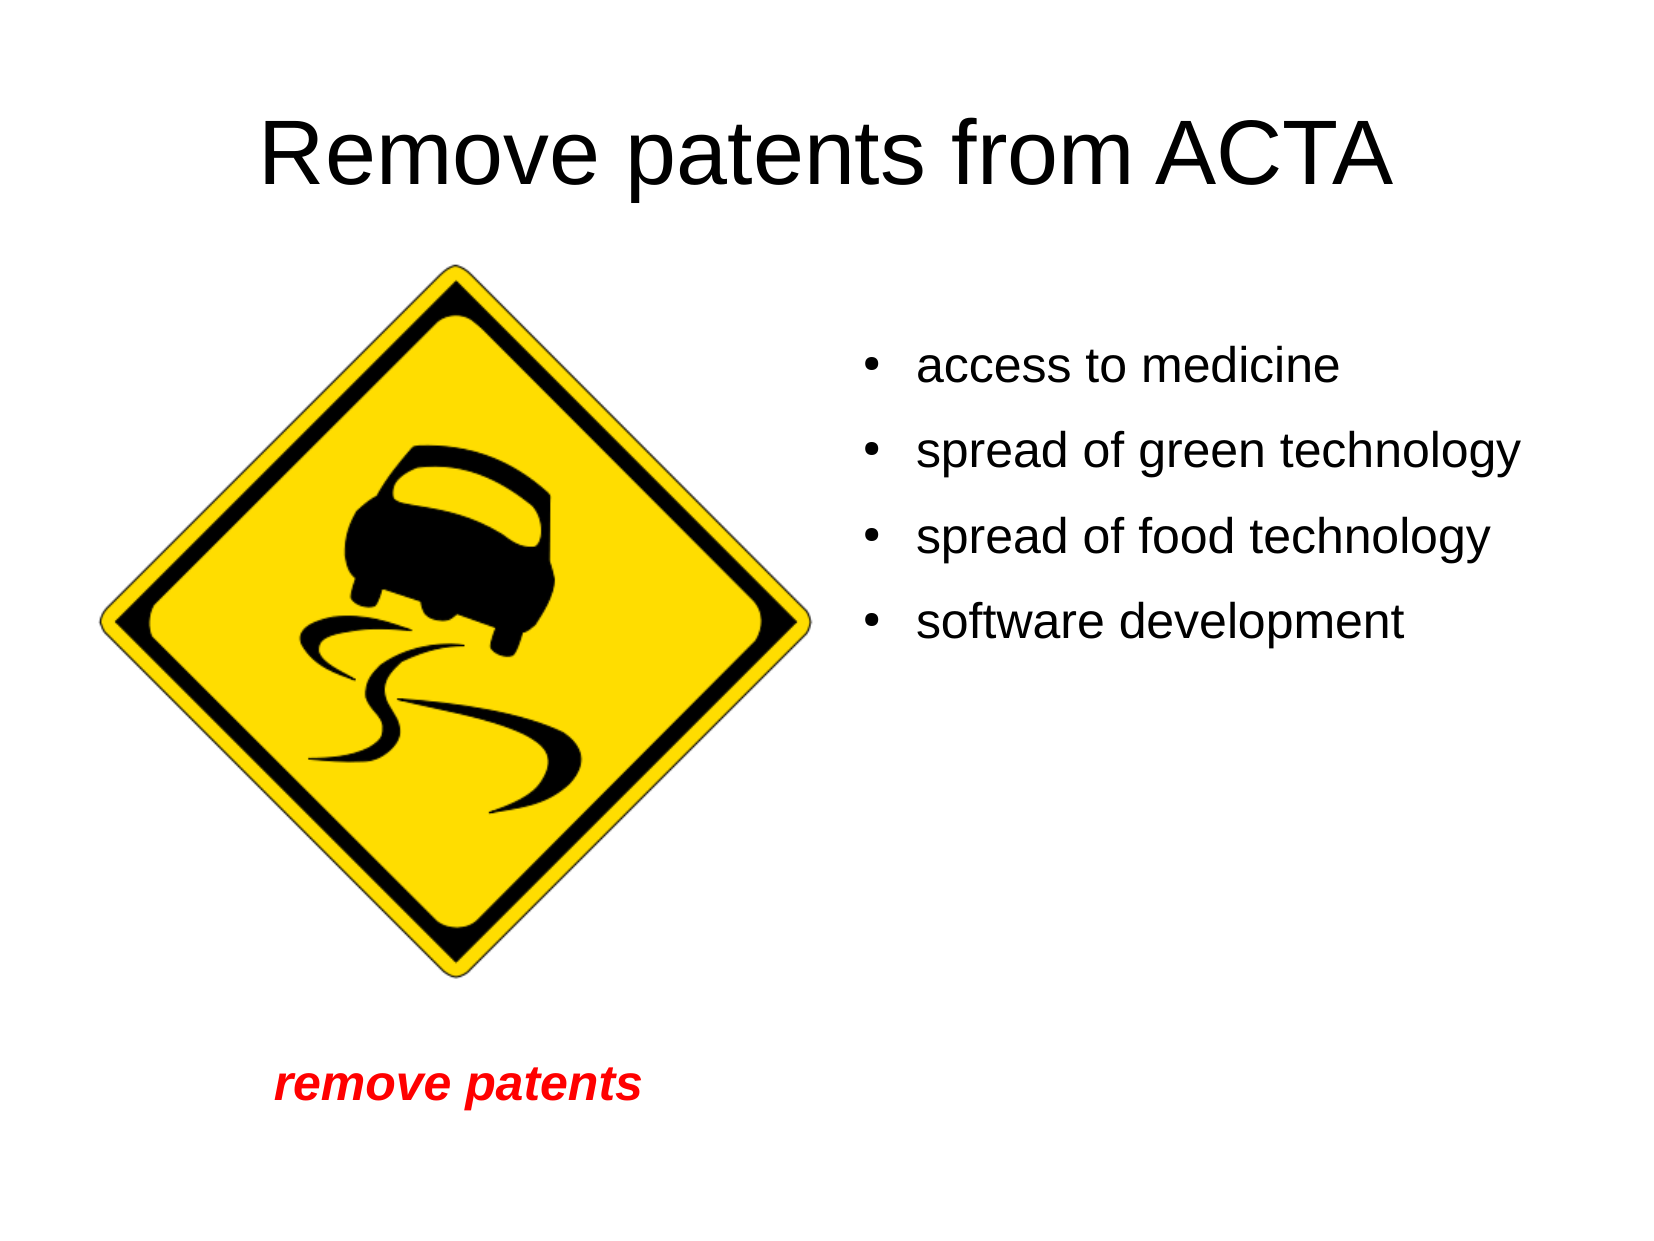

# Remove patents from ACTA
access to medicine
spread of green technology
spread of food technology
software development
remove patents